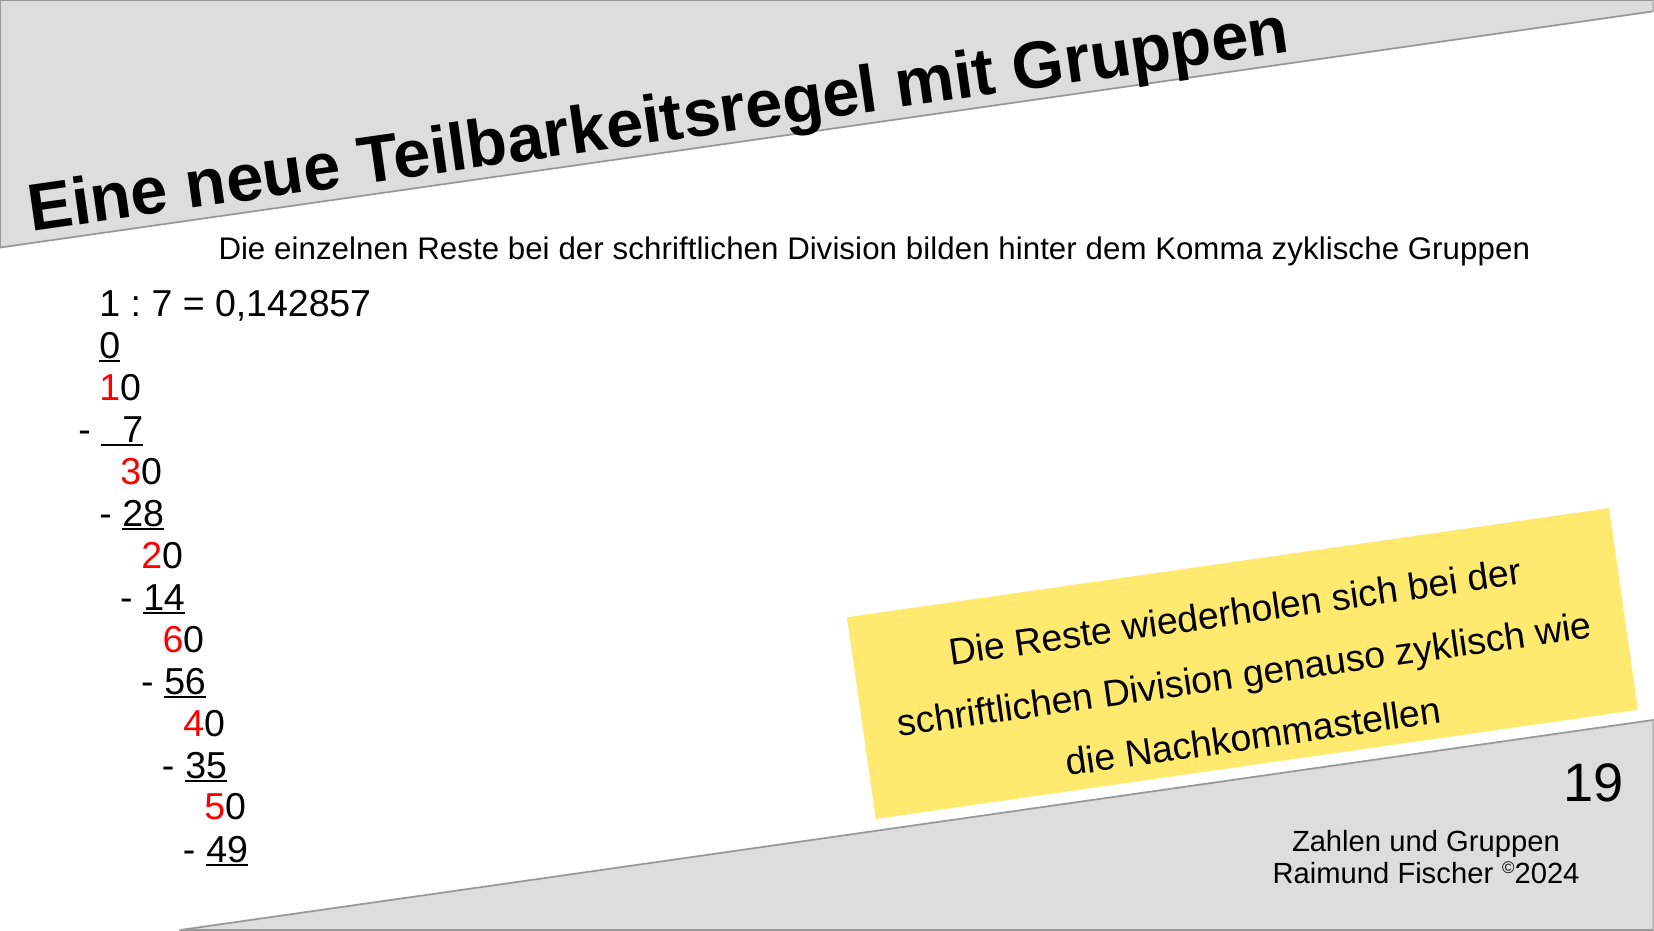

# Eine neue Teilbarkeitsregel mit Gruppen
Die einzelnen Reste bei der schriftlichen Division bilden hinter dem Komma zyklische Gruppen
 1 : 7 = 0,142857
 0
 10
 - 7
 30
 - 28
 20
 - 14
 60
 - 56
 40
 - 35
 50
 - 49
Die Reste wiederholen sich bei der schriftlichen Division genauso zyklisch wie die Nachkommastellen
19